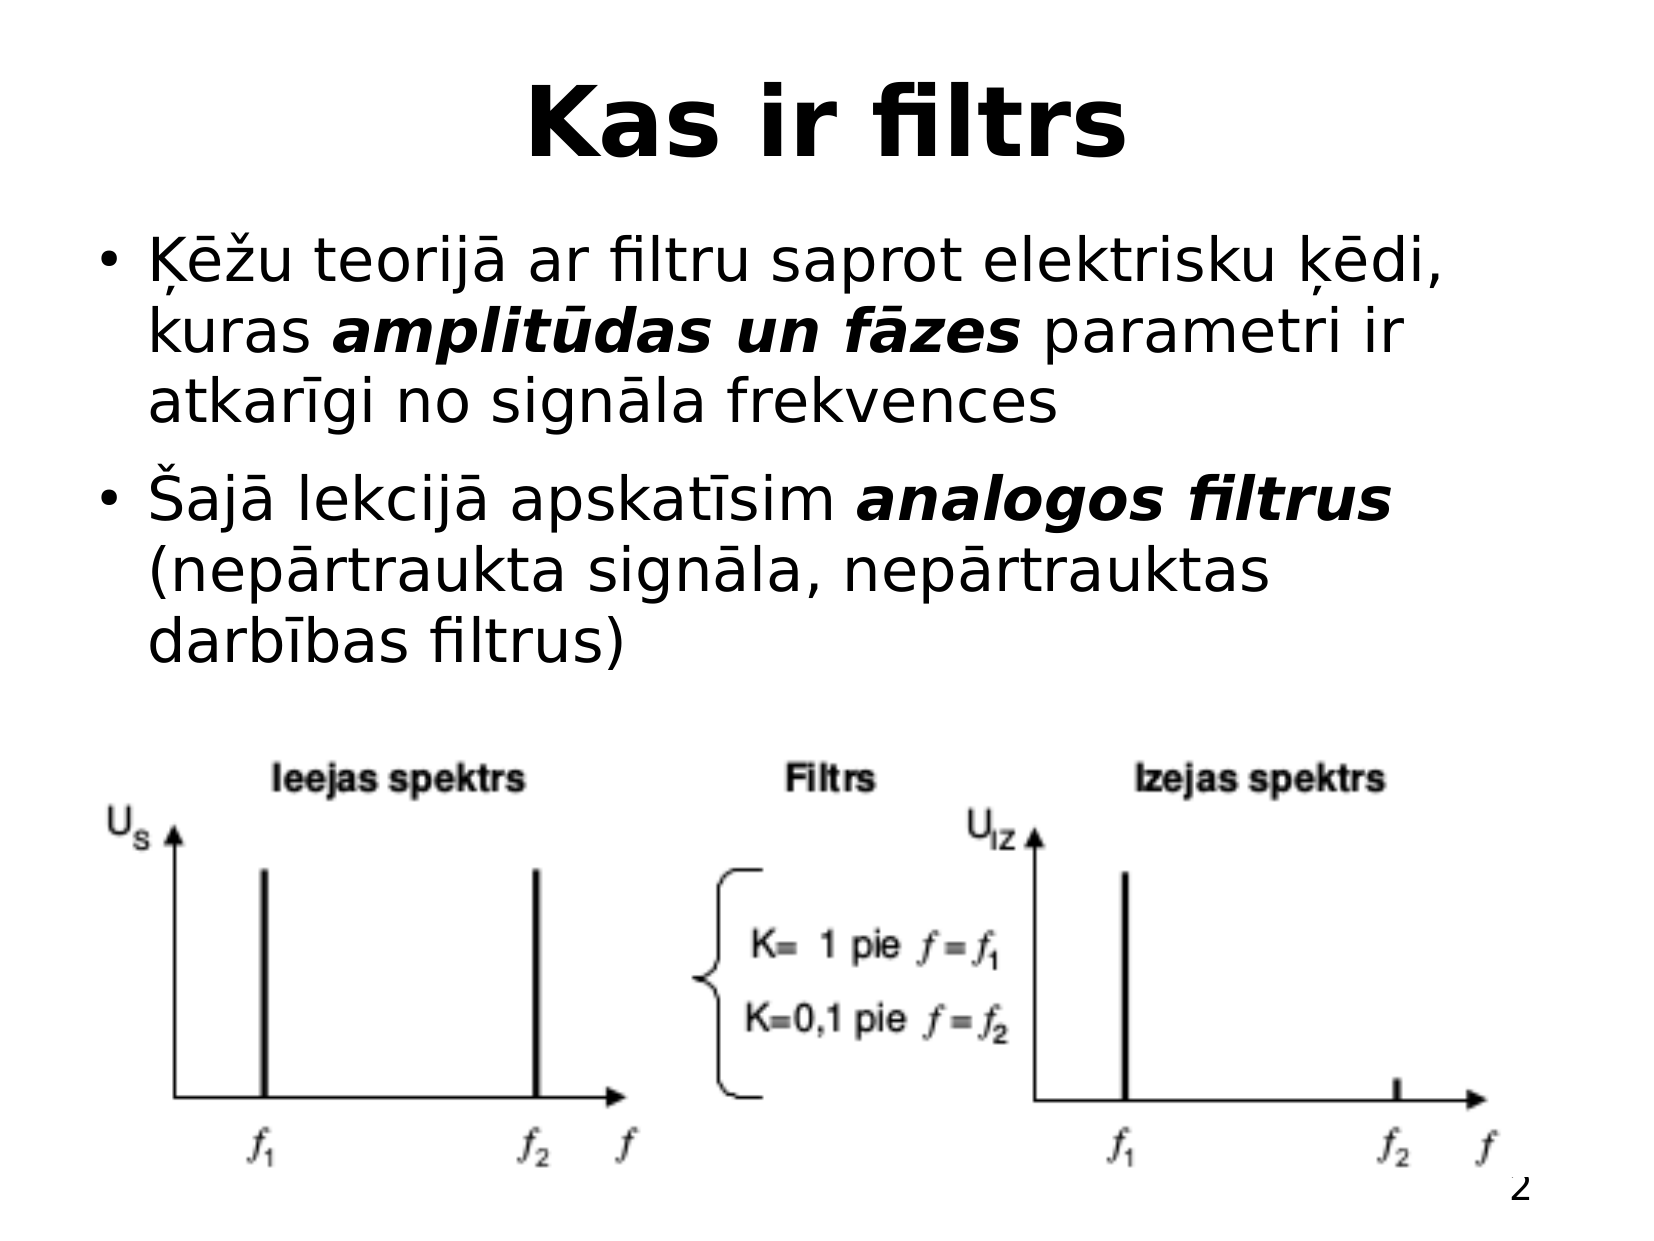

# Kas ir filtrs
Ķēžu teorijā ar filtru saprot elektrisku ķēdi, kuras amplitūdas un fāzes parametri ir atkarīgi no signāla frekvences
Šajā lekcijā apskatīsim analogos filtrus (nepārtraukta signāla, nepārtrauktas darbības filtrus)